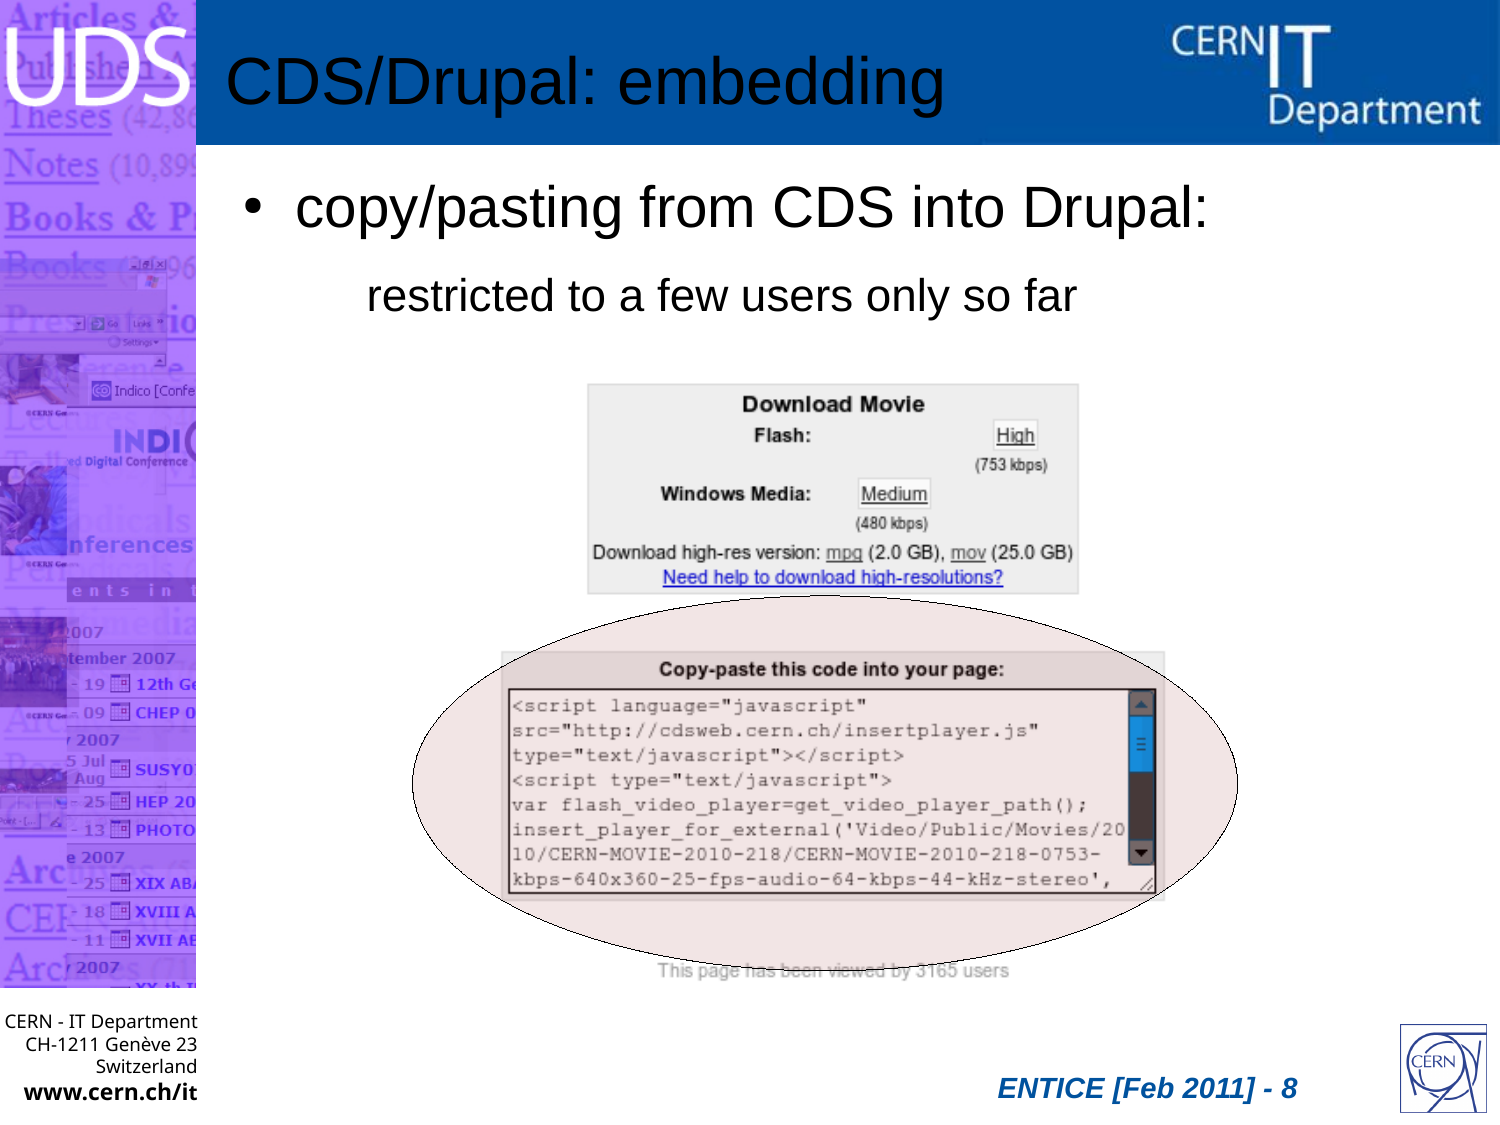

# CDS/Drupal: embedding
copy/pasting from CDS into Drupal:
restricted to a few users only so far